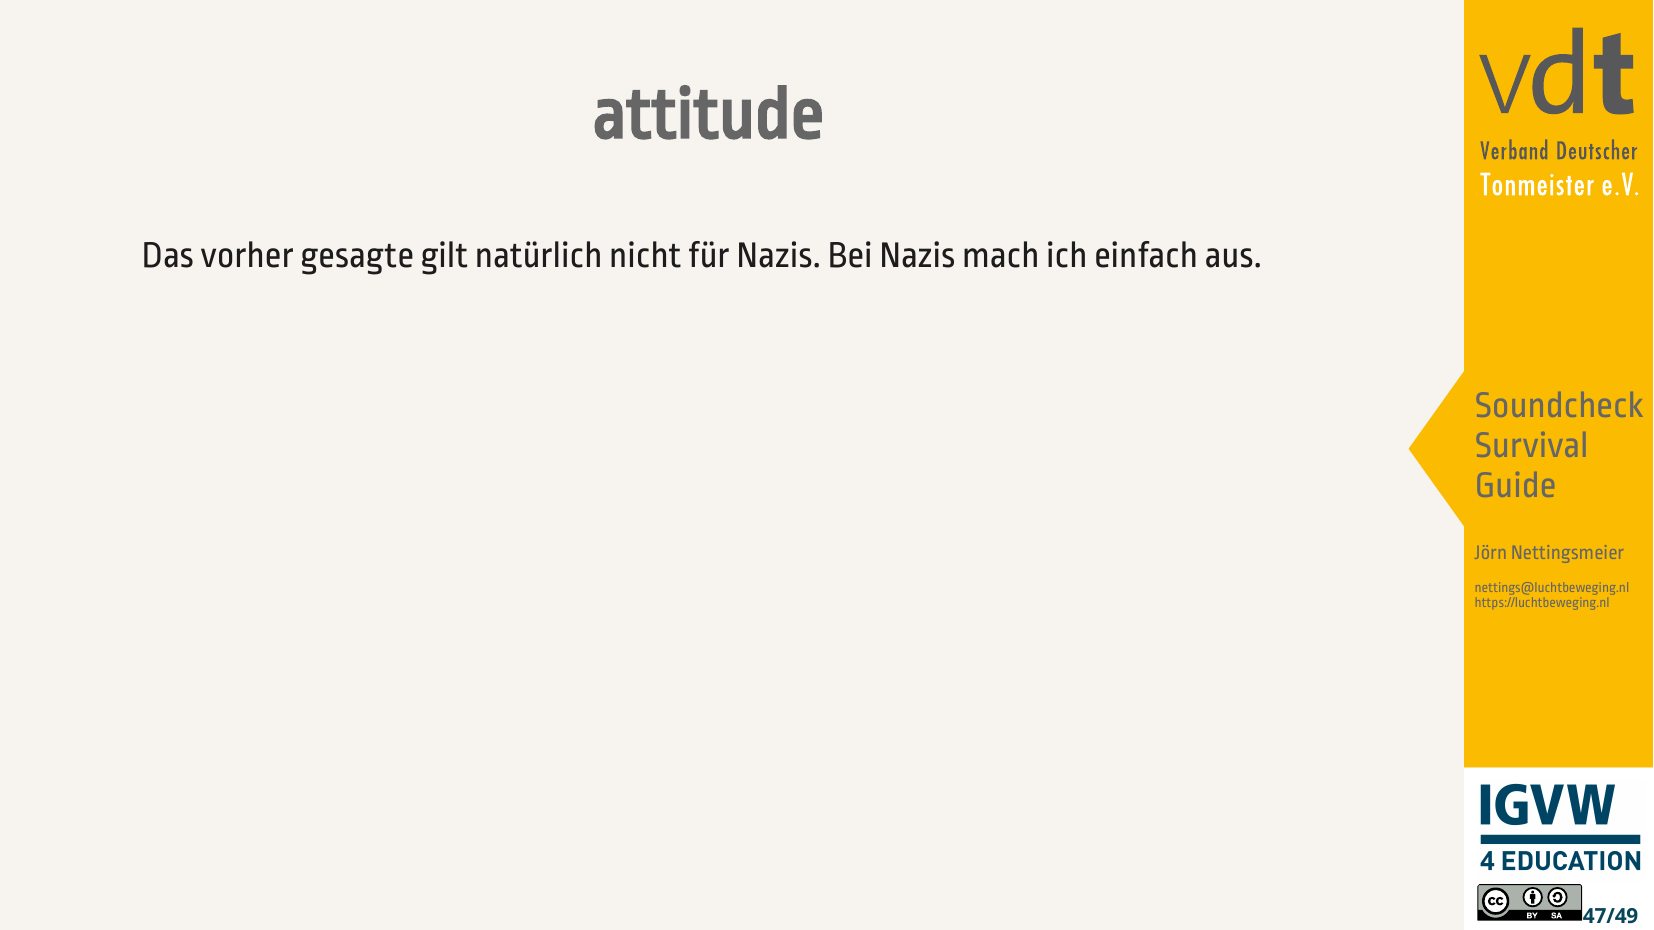

# attitude
Das vorher gesagte gilt natürlich nicht für Nazis. Bei Nazis mach ich einfach aus.